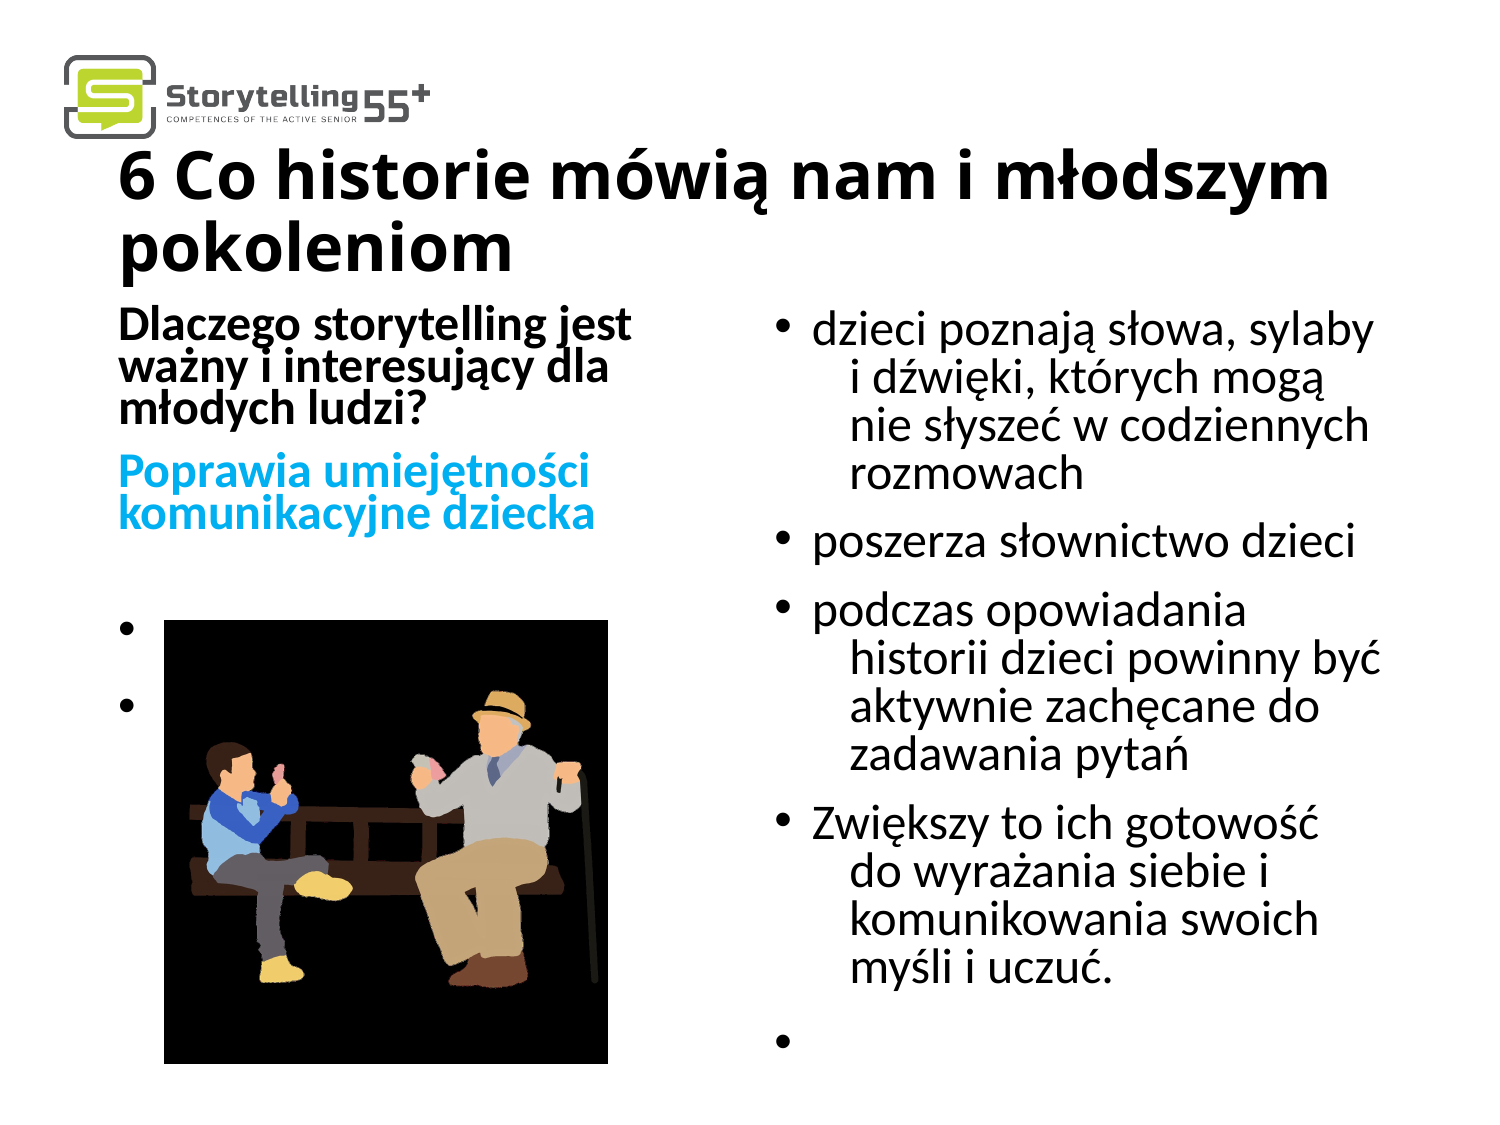

# 6 Co historie mówią nam i młodszym pokoleniom
Dlaczego storytelling jest ważny i interesujący dla młodych ludzi?
Poprawia umiejętności komunikacyjne dziecka
dzieci poznają słowa, sylaby i dźwięki, których mogą nie słyszeć w codziennych rozmowach
poszerza słownictwo dzieci
podczas opowiadania historii dzieci powinny być aktywnie zachęcane do zadawania pytań
Zwiększy to ich gotowość do wyrażania siebie i komunikowania swoich myśli i uczuć.